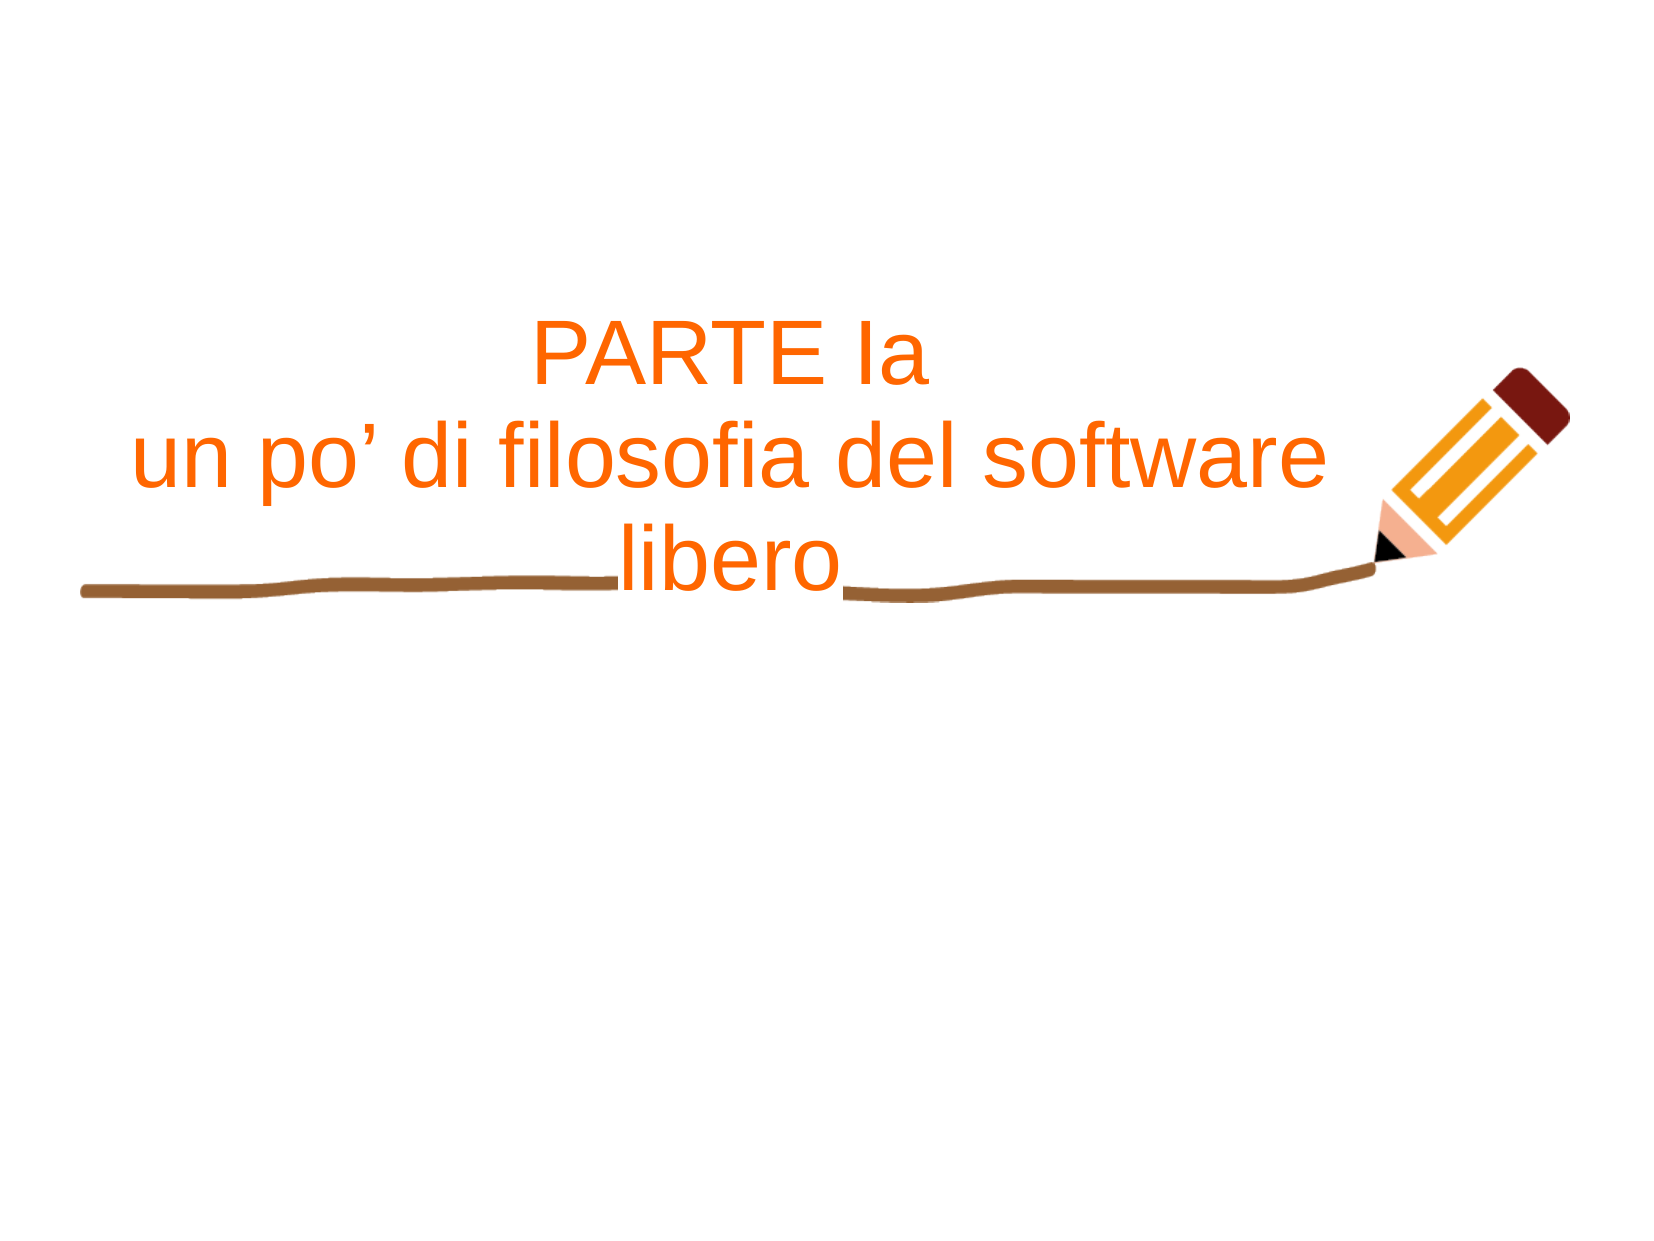

# PARTE Ia un po’ di filosofia del software libero